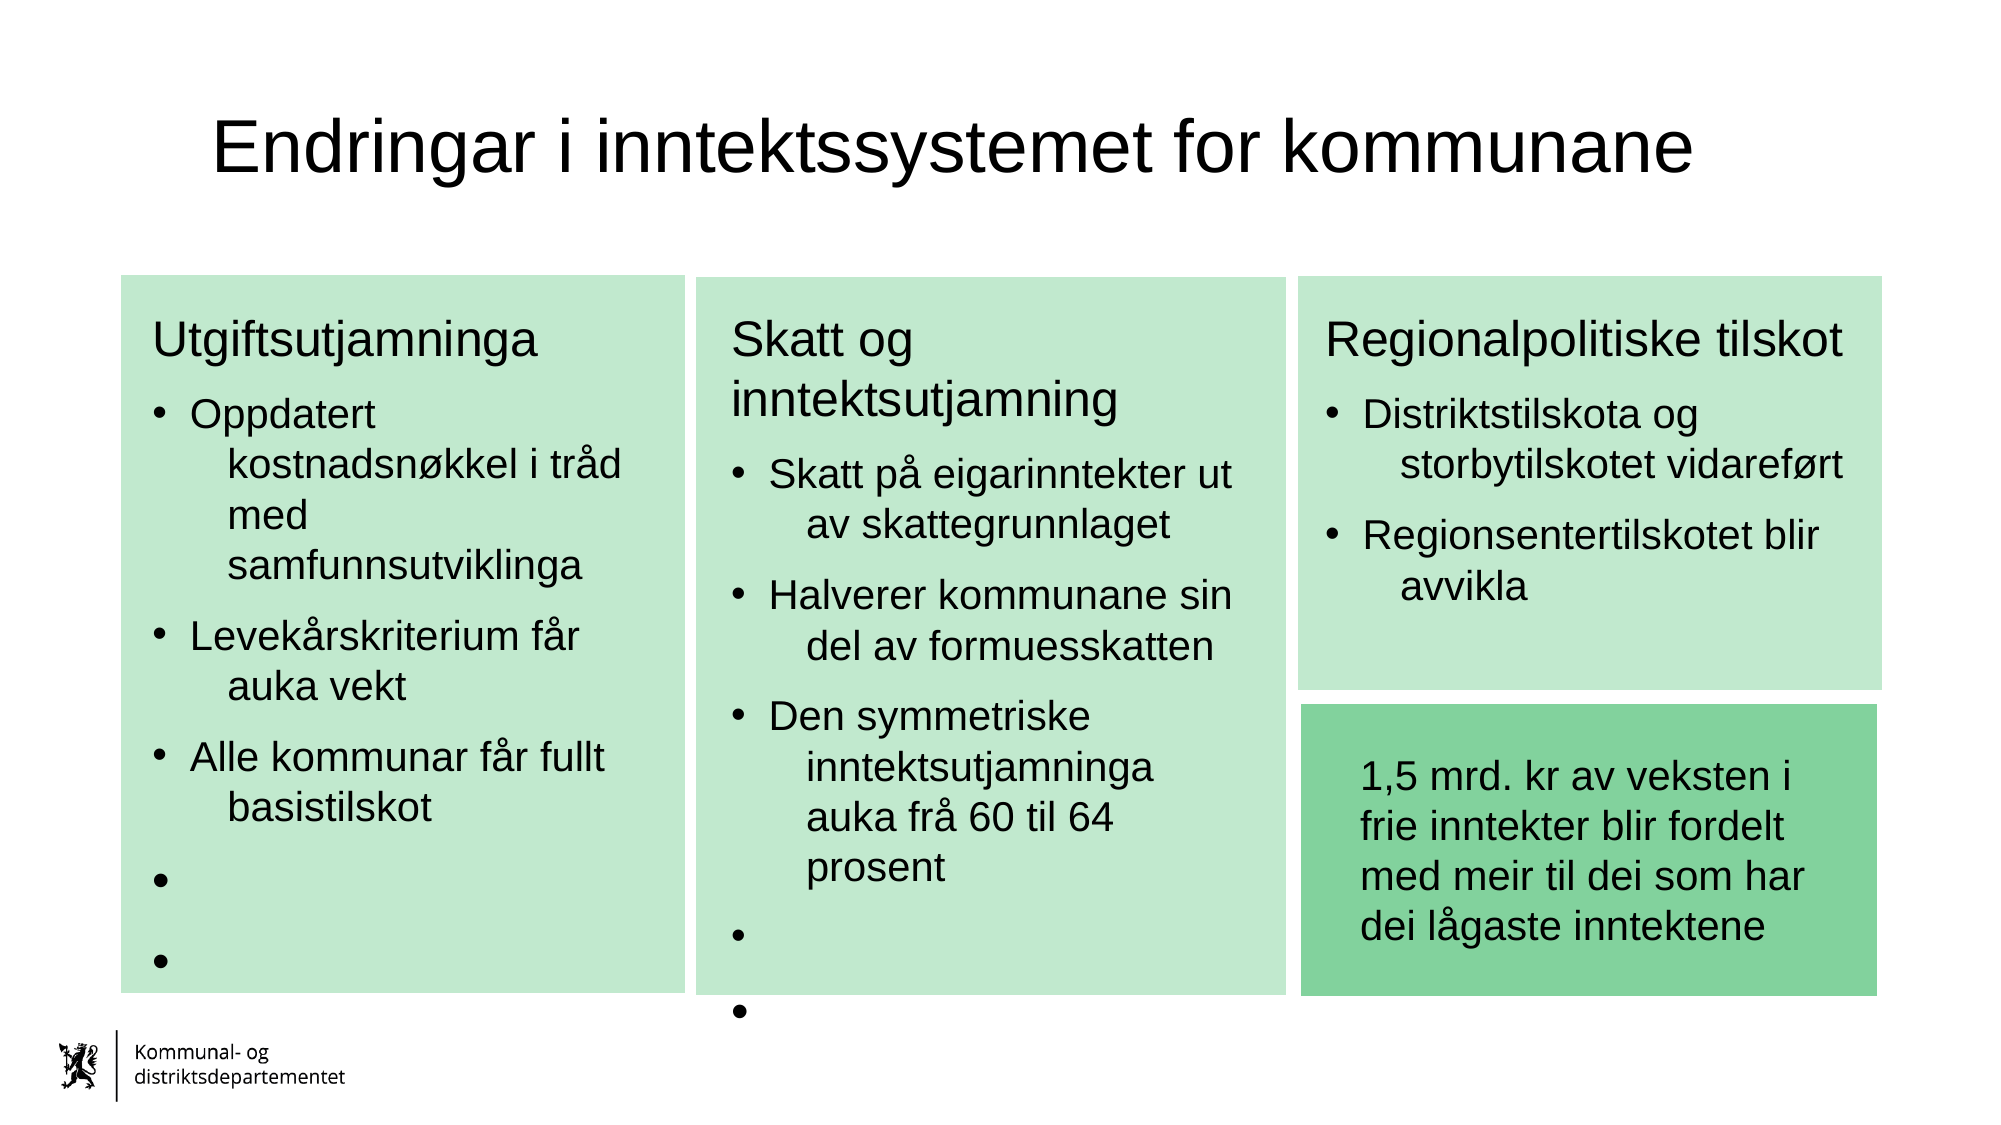

# Endringar i inntektssystemet for kommunane
Utgiftsutjamninga
Oppdatert kostnadsnøkkel i tråd med samfunnsutviklinga
Levekårskriterium får auka vekt
Alle kommunar får fullt basistilskot
Skatt og inntektsutjamning
Skatt på eigarinntekter ut av skattegrunnlaget
Halverer kommunane sin del av formuesskatten
Den symmetriske inntektsutjamninga auka frå 60 til 64 prosent
Regionalpolitiske tilskot
Distriktstilskota og storbytilskotet vidareført
Regionsentertilskotet blir avvikla
1,5 mrd. kr av veksten i frie inntekter blir fordelt med meir til dei som har dei lågaste inntektene